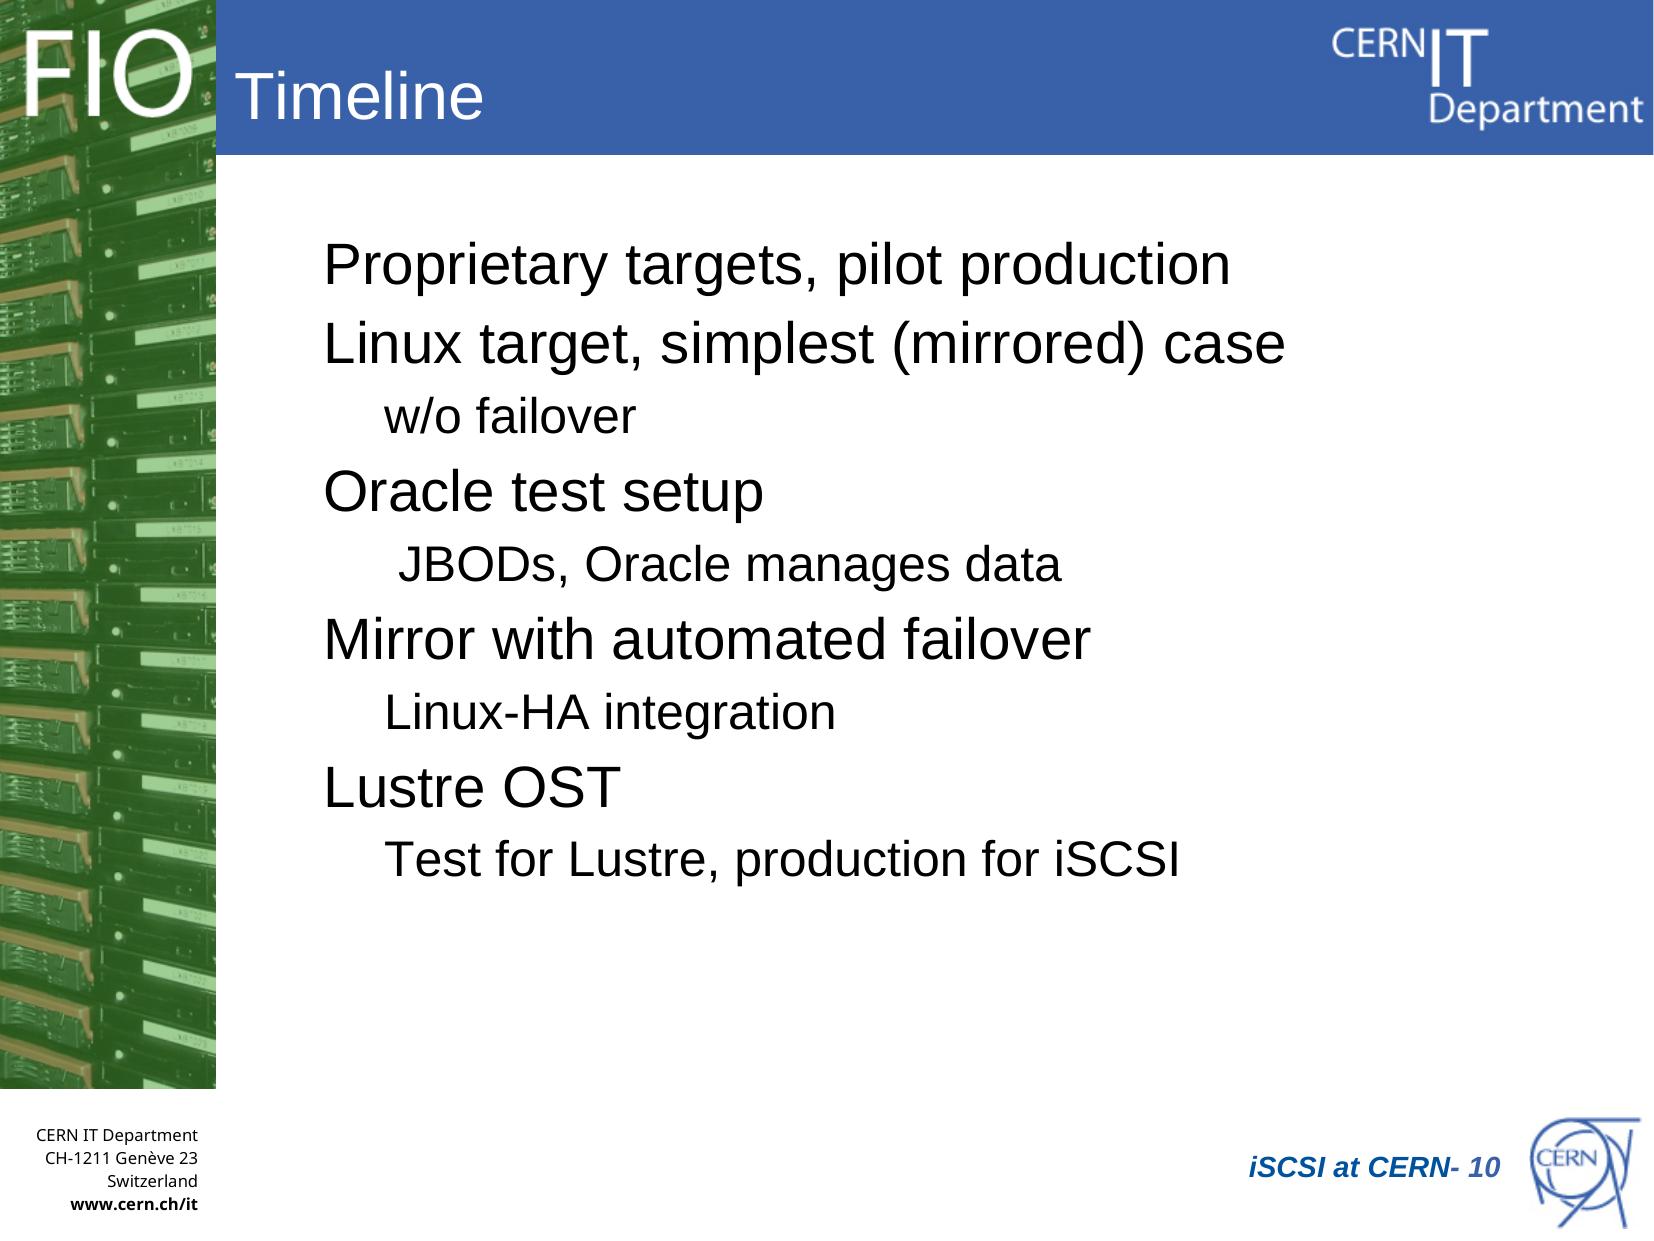

# Timeline
 Proprietary targets, pilot production
 Linux target, simplest (mirrored) case
w/o failover
 Oracle test setup
 JBODs, Oracle manages data
 Mirror with automated failover
Linux-HA integration
 Lustre OST
Test for Lustre, production for iSCSI